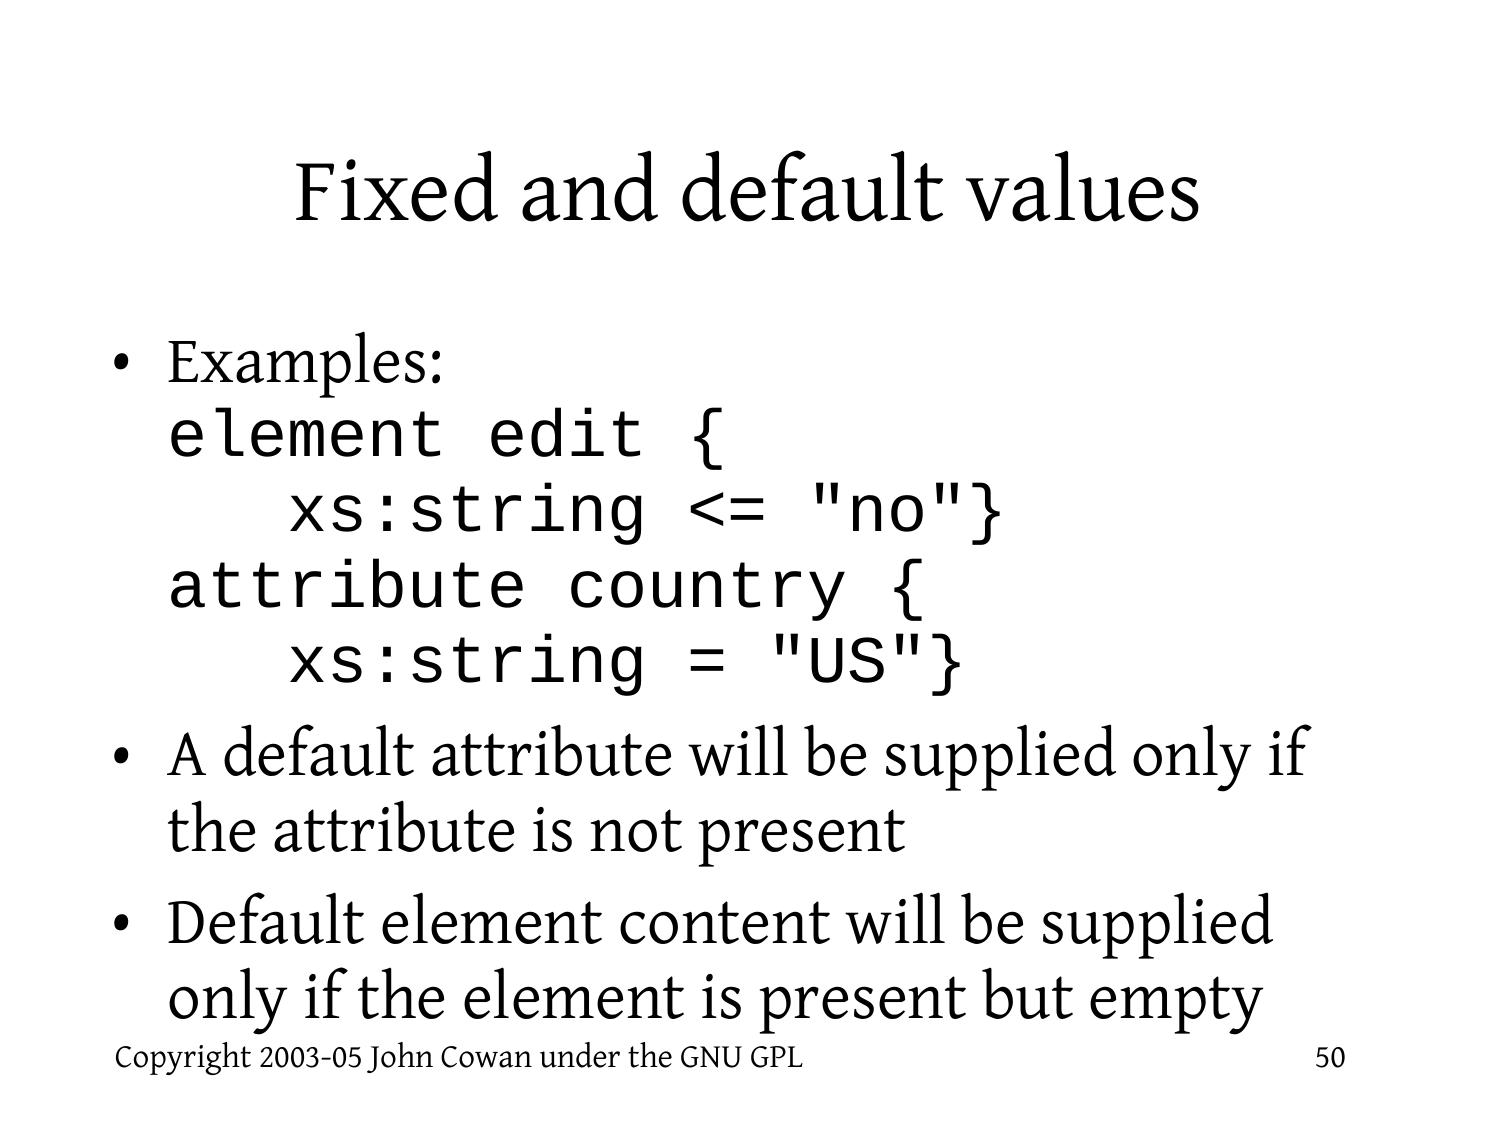

# Fixed and default values
Examples:
element edit {
 xs:string <= "no"}
attribute country {
 xs:string = "US"}
A default attribute will be supplied only if the attribute is not present
Default element content will be supplied only if the element is present but empty